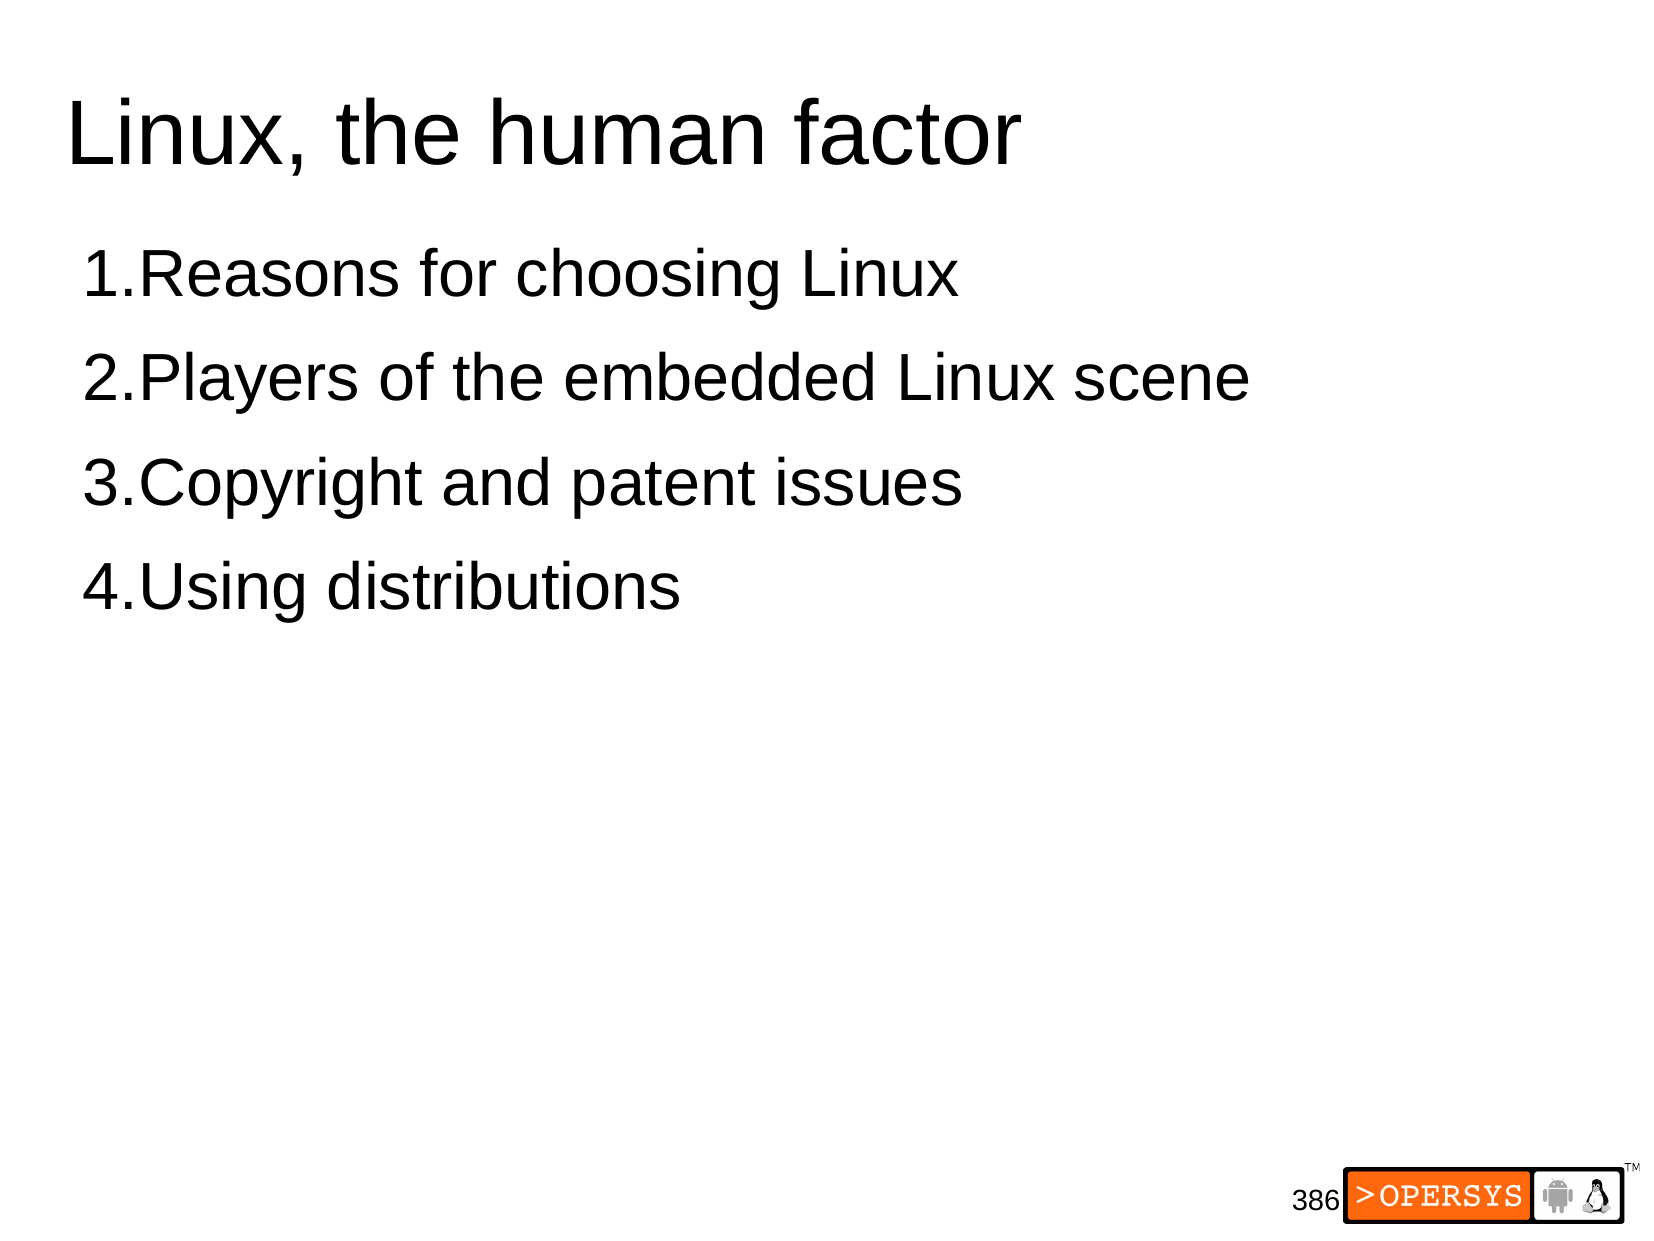

# Linux, the human factor
Reasons for choosing Linux
Players of the embedded Linux scene
Copyright and patent issues
Using distributions